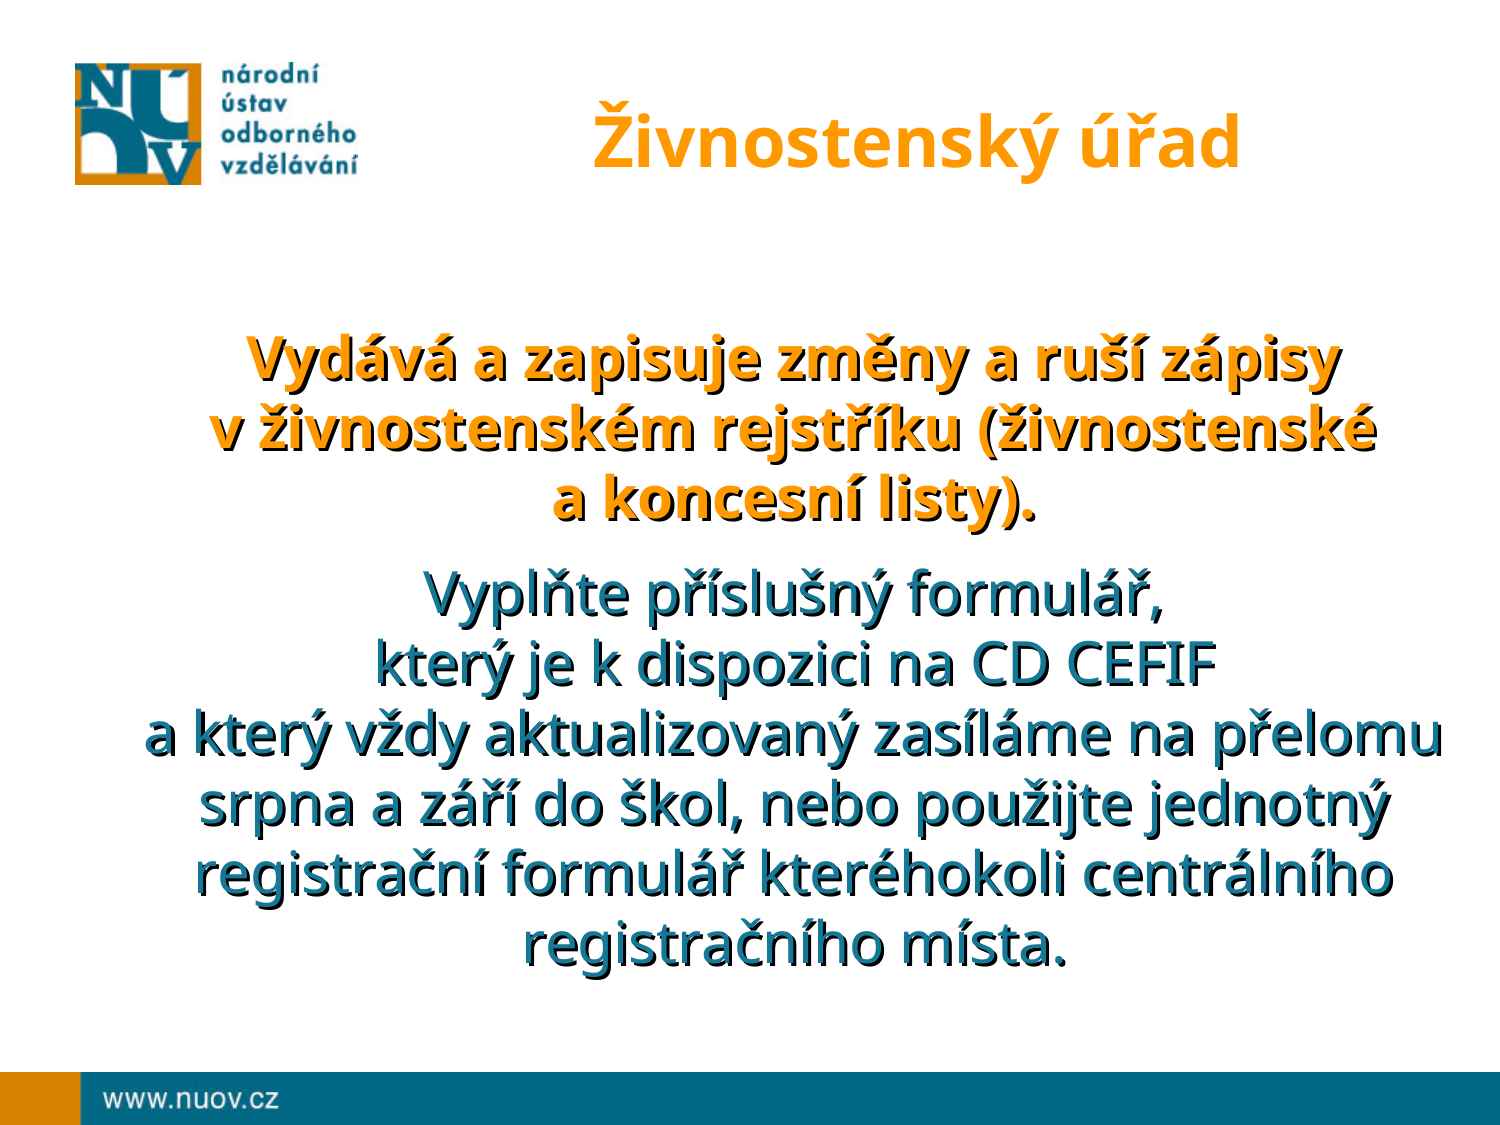

# Živnostenský úřad
Vydává a zapisuje změny a ruší zápisy
v živnostenském rejstříku (živnostenské
a koncesní listy).
Vyplňte příslušný formulář,
který je k dispozici na CD CEFIF
a který vždy aktualizovaný zasíláme na přelomu srpna a září do škol, nebo použijte jednotný registrační formulář kteréhokoli centrálního registračního místa.